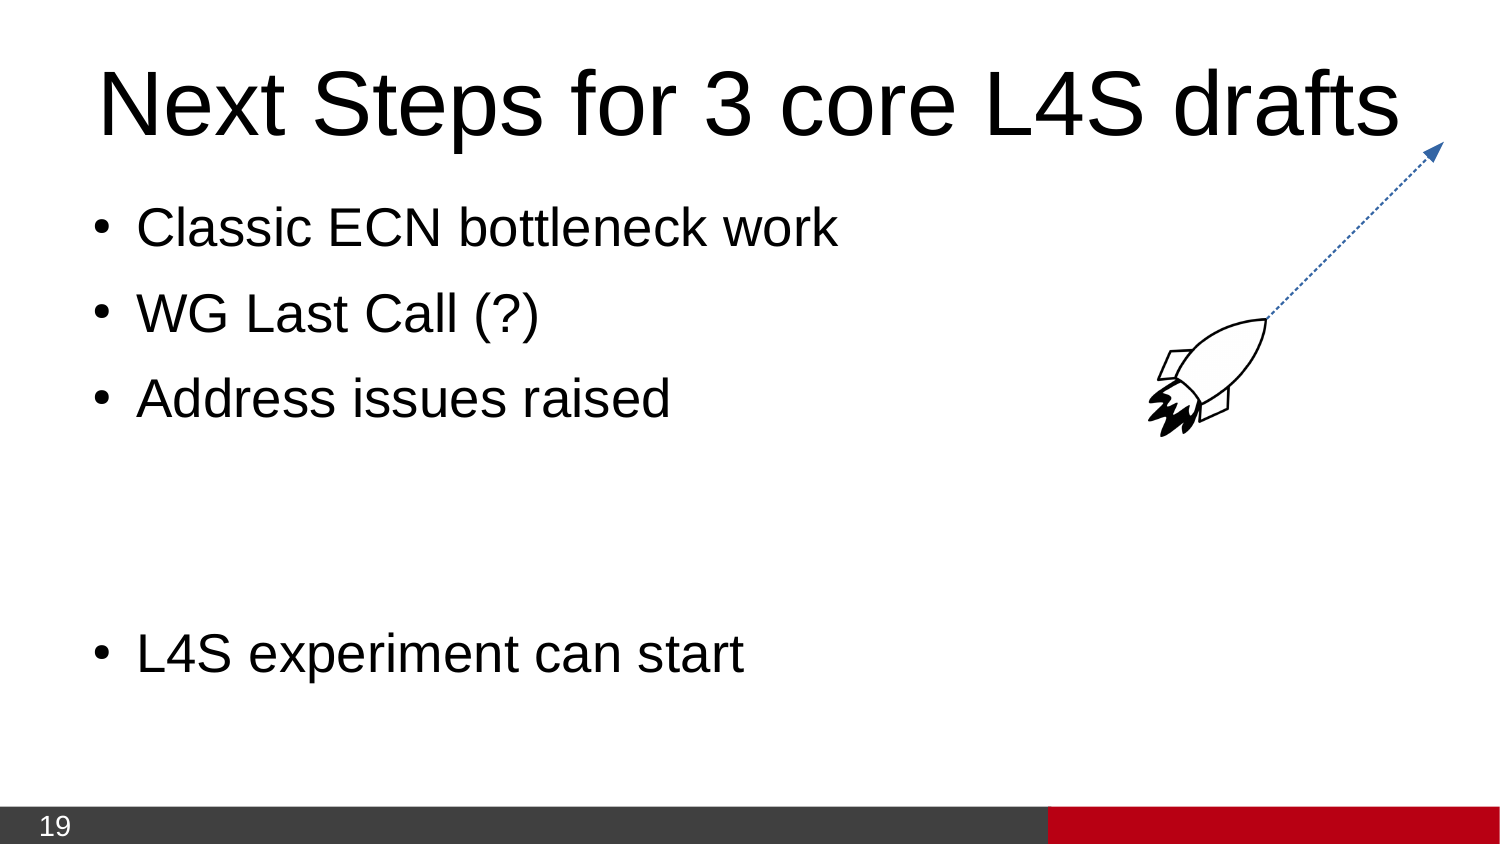

# Next Steps for 3 core L4S drafts
Classic ECN bottleneck work
WG Last Call (?)
Address issues raised
L4S experiment can start
19